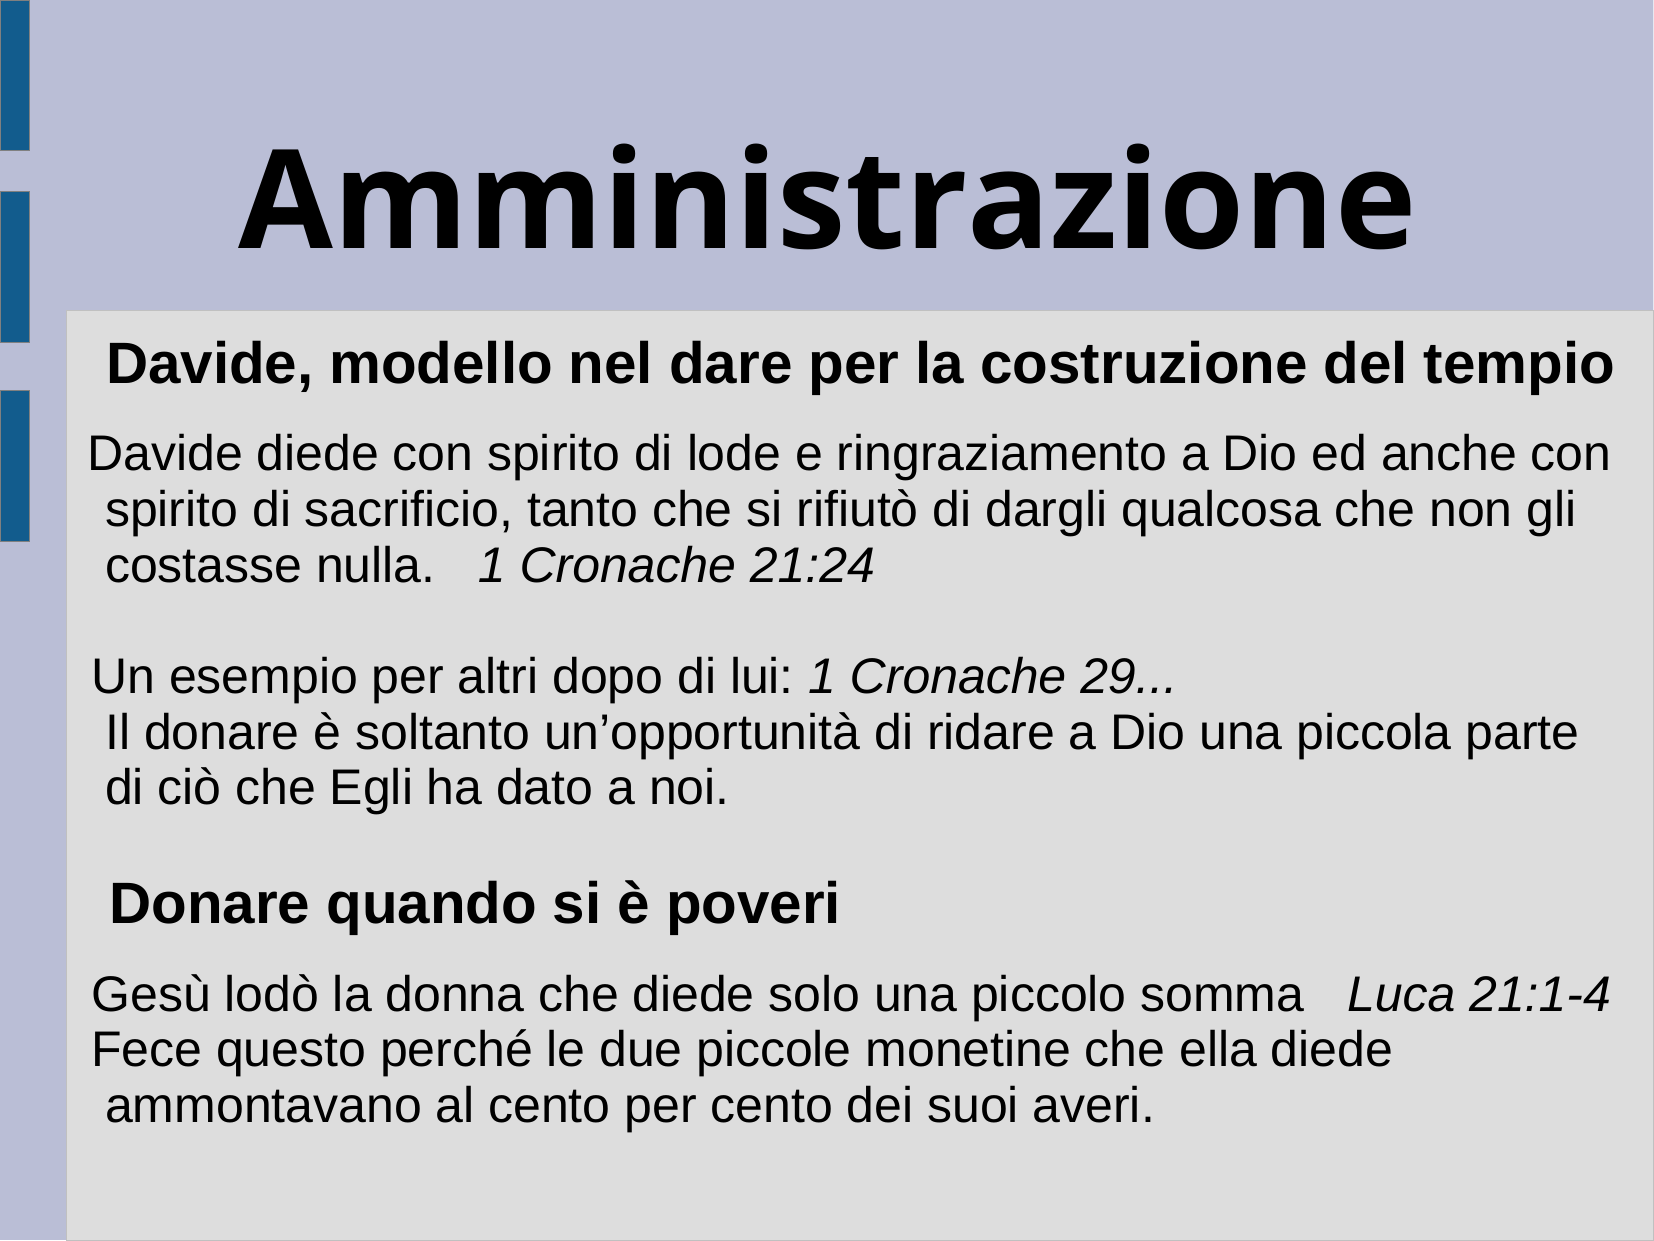

# Amministrazione
Davide, modello nel dare per la costruzione del tempio
 Davide diede con spirito di lode e ringraziamento a Dio ed anche con spirito di sacrificio, tanto che si rifiutò di dargli qualcosa che non gli costasse nulla. 1 Cronache 21:24 Un esempio per altri dopo di lui: 1 Cronache 29... Il donare è soltanto un’opportunità di ridare a Dio una piccola parte di ciò che Egli ha dato a noi. Donare quando si è poveri
 Gesù lodò la donna che diede solo una piccolo somma Luca 21:1-4 Fece questo perché le due piccole monetine che ella diede ammontavano al cento per cento dei suoi averi.